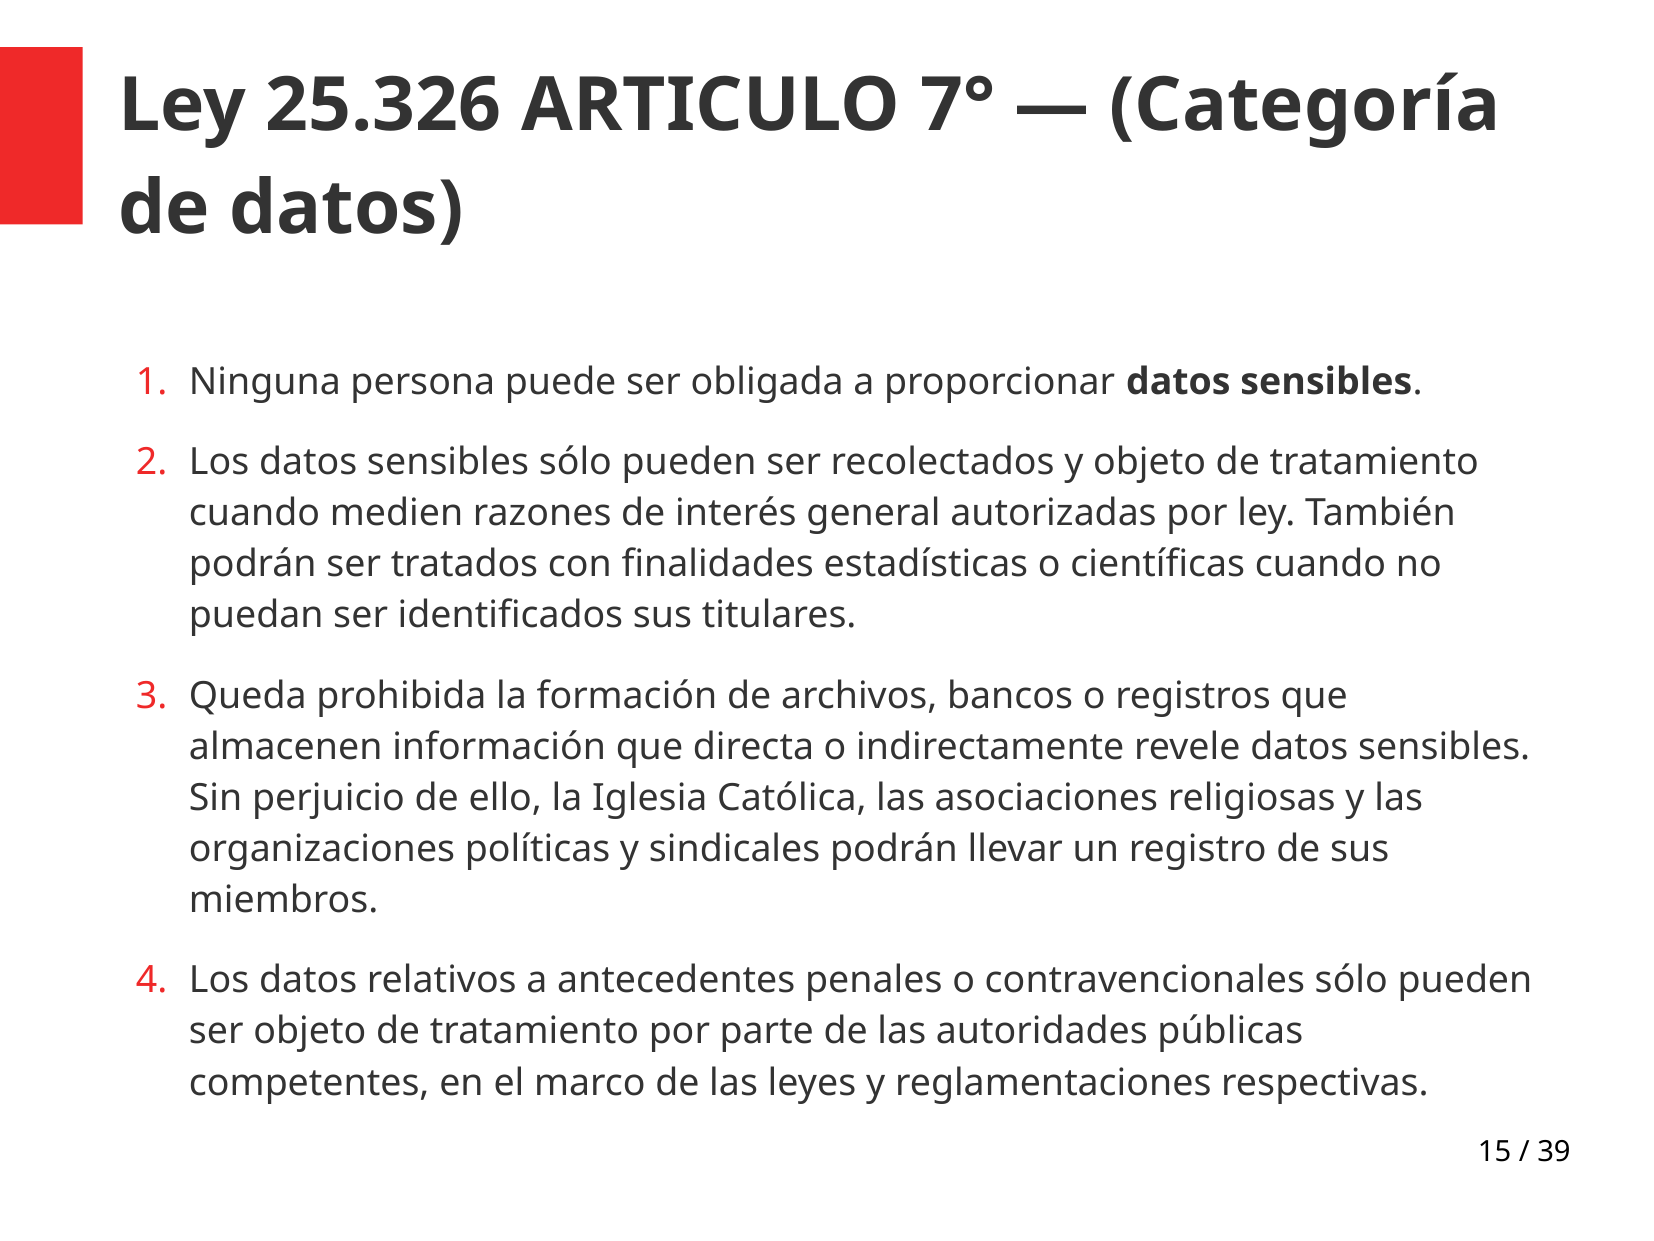

# Ley 25.326 ARTICULO 7° — (Categoría de datos)
Ninguna persona puede ser obligada a proporcionar datos sensibles.
Los datos sensibles sólo pueden ser recolectados y objeto de tratamiento cuando medien razones de interés general autorizadas por ley. También podrán ser tratados con finalidades estadísticas o científicas cuando no puedan ser identificados sus titulares.
Queda prohibida la formación de archivos, bancos o registros que almacenen información que directa o indirectamente revele datos sensibles. Sin perjuicio de ello, la Iglesia Católica, las asociaciones religiosas y las organizaciones políticas y sindicales podrán llevar un registro de sus miembros.
Los datos relativos a antecedentes penales o contravencionales sólo pueden ser objeto de tratamiento por parte de las autoridades públicas competentes, en el marco de las leyes y reglamentaciones respectivas.
15